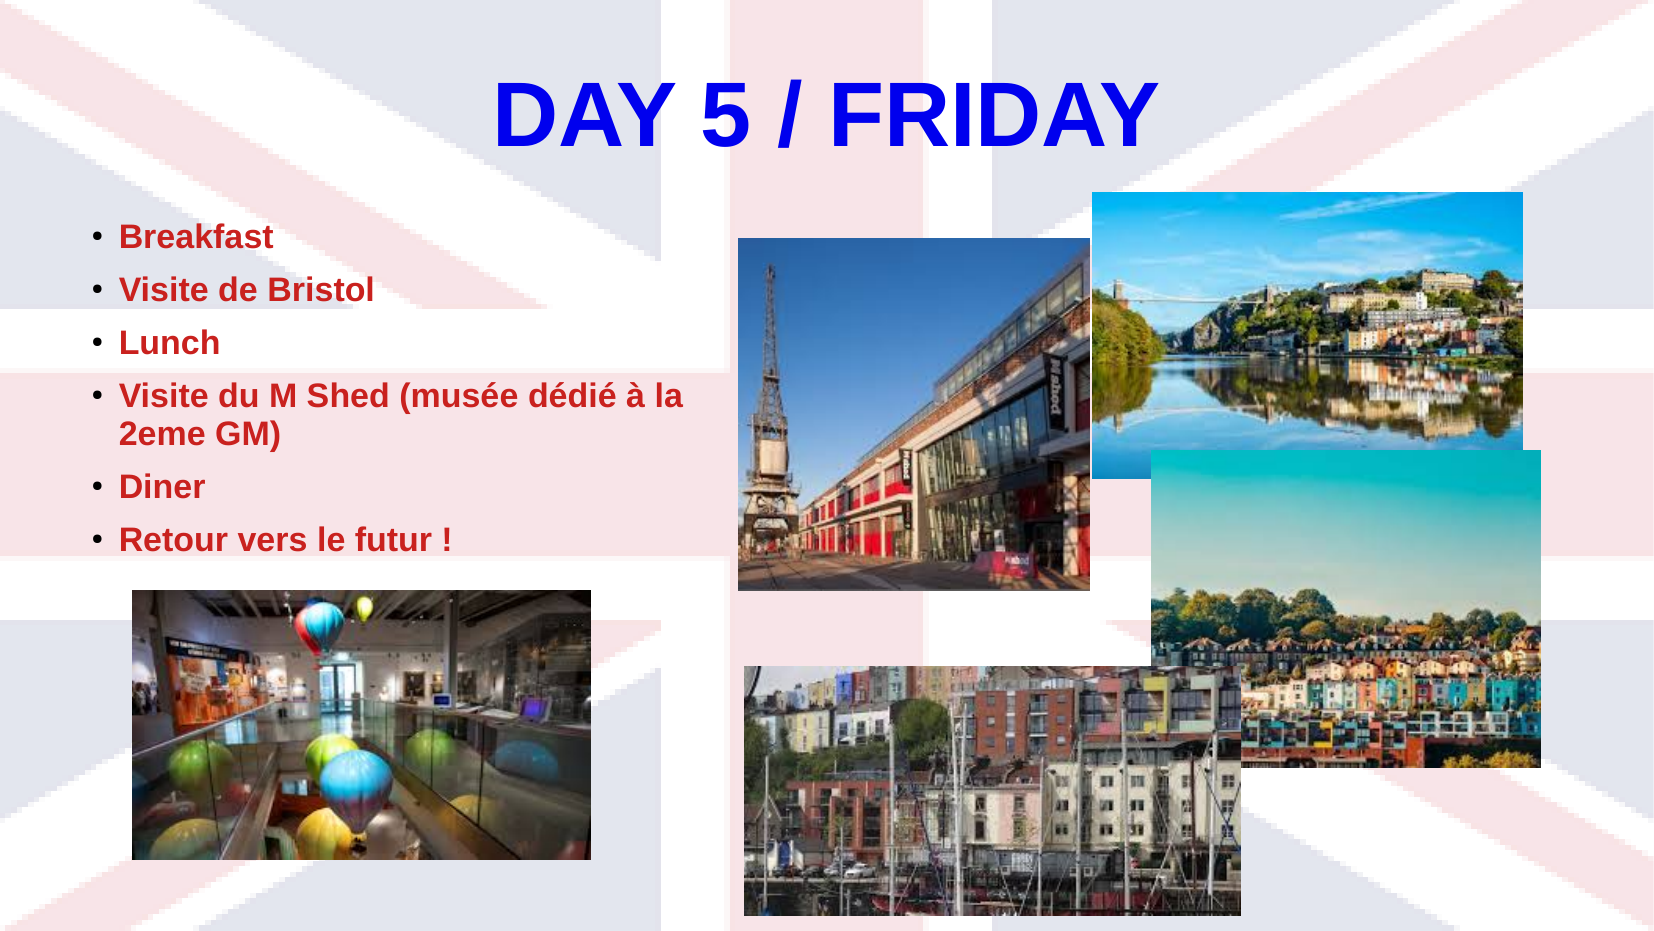

# DAY 5 / FRIDAY
Breakfast
Visite de Bristol
Lunch
Visite du M Shed (musée dédié à la 2eme GM)
Diner
Retour vers le futur !